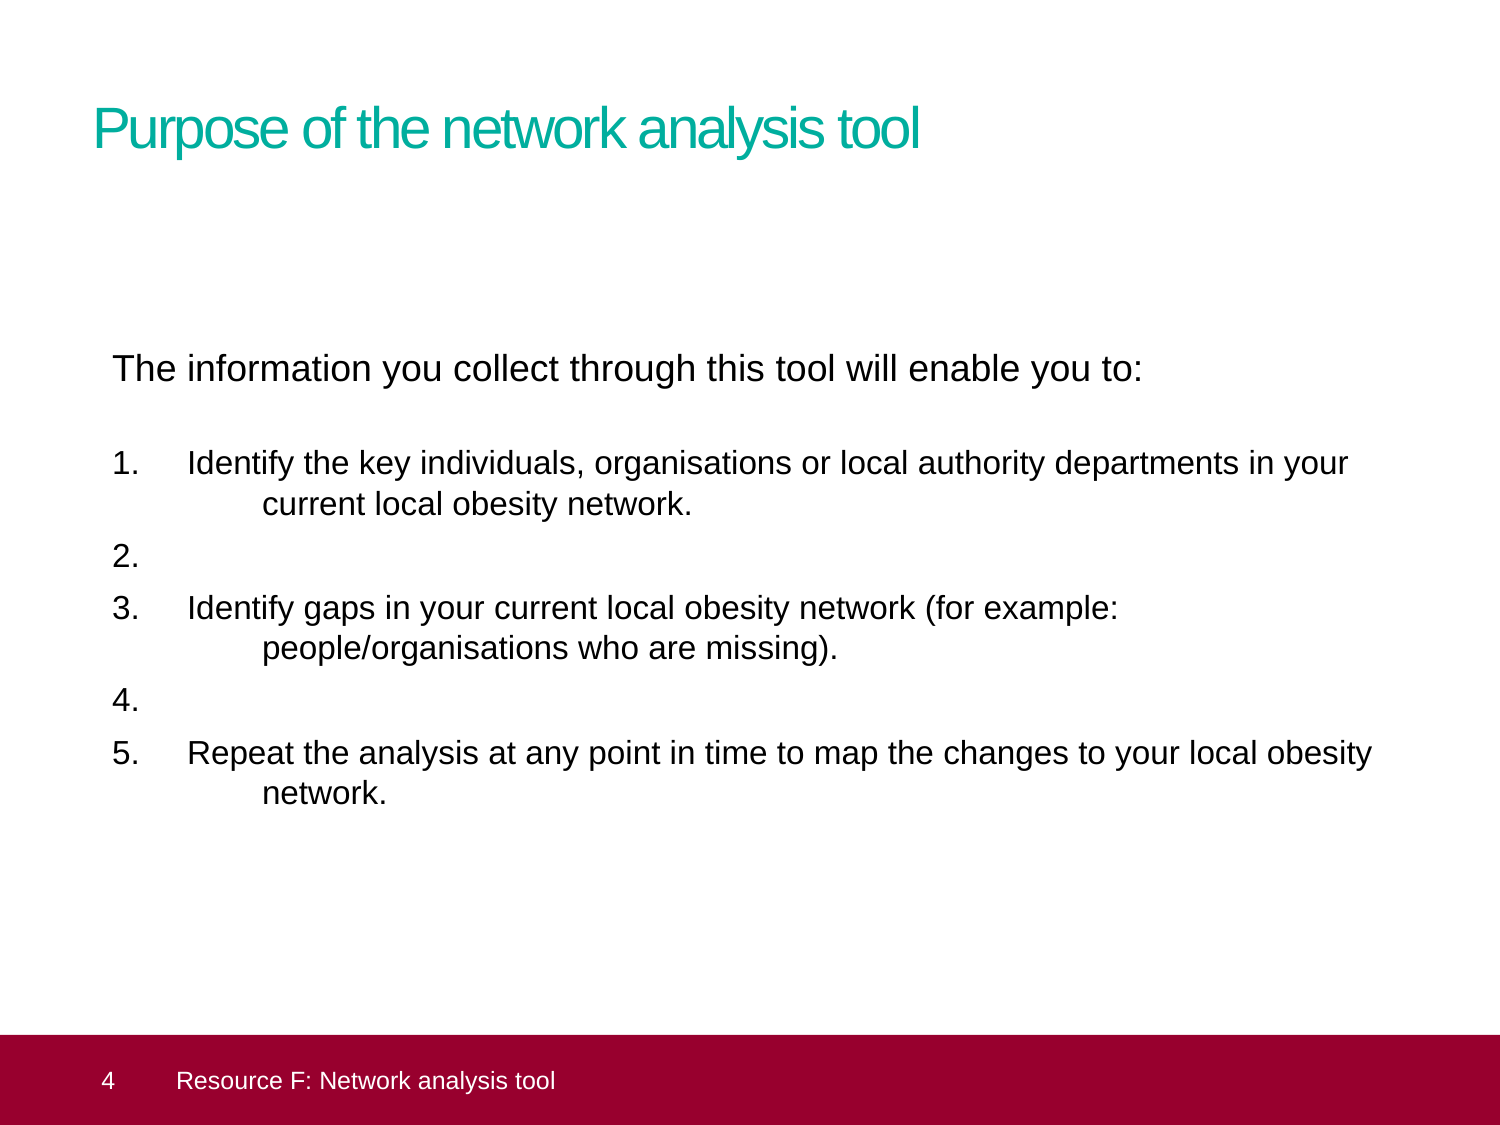

# Purpose of the network analysis tool
The information you collect through this tool will enable you to:
Identify the key individuals, organisations or local authority departments in your current local obesity network.
Identify gaps in your current local obesity network (for example: people/organisations who are missing).
Repeat the analysis at any point in time to map the changes to your local obesity network.
 4
Resource F: Network analysis tool